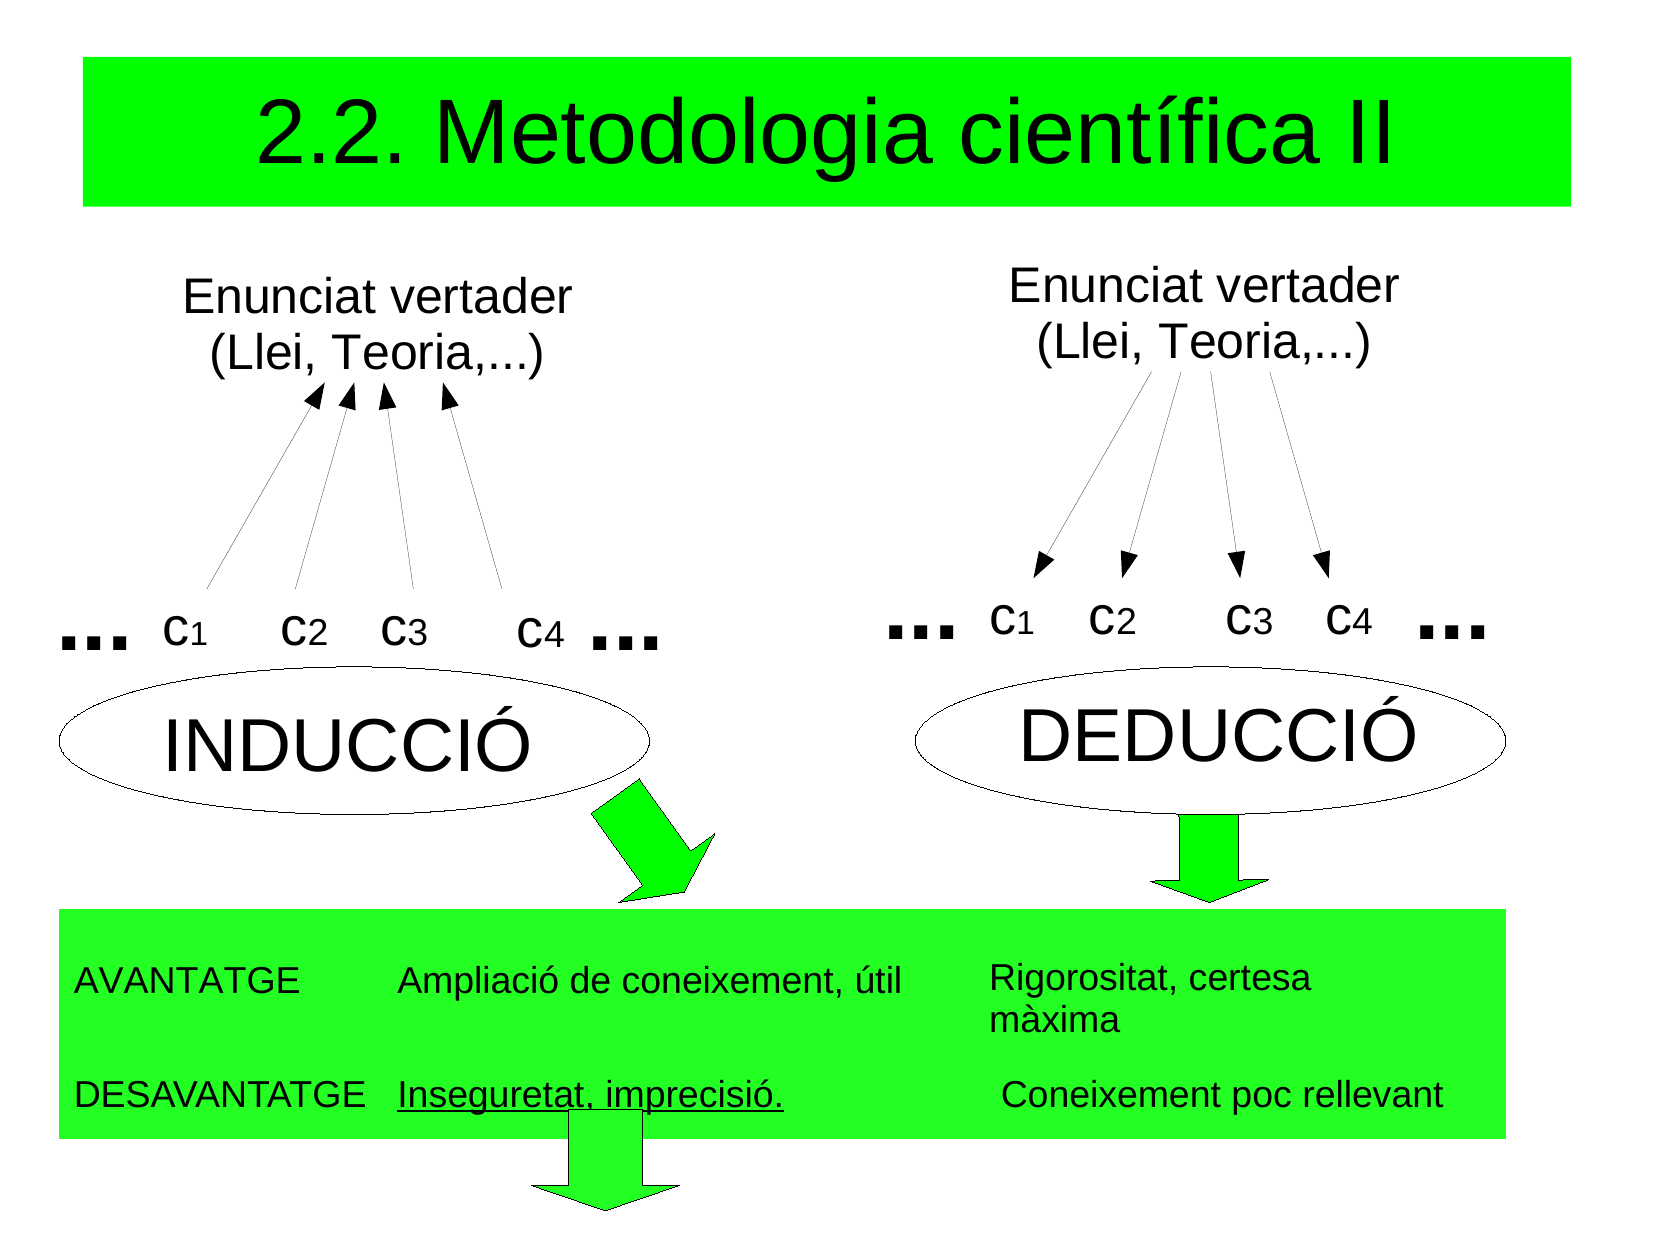

2.2. Metodologia científica II
Enunciat vertader
(Llei, Teoria,...)
# Enunciat vertader
(Llei, Teoria,...)
...
...
...
...
c1
c2
c3
c4
c1
c2
c3
c4
DEDUCCIÓ
INDUCCIÓ
| AVANTATGE | Ampliació de coneixement, útil | |
| --- | --- | --- |
| DESAVANTATGE | Inseguretat, imprecisió. | Coneixement poc rellevant |
Rigorositat, certesa màxima